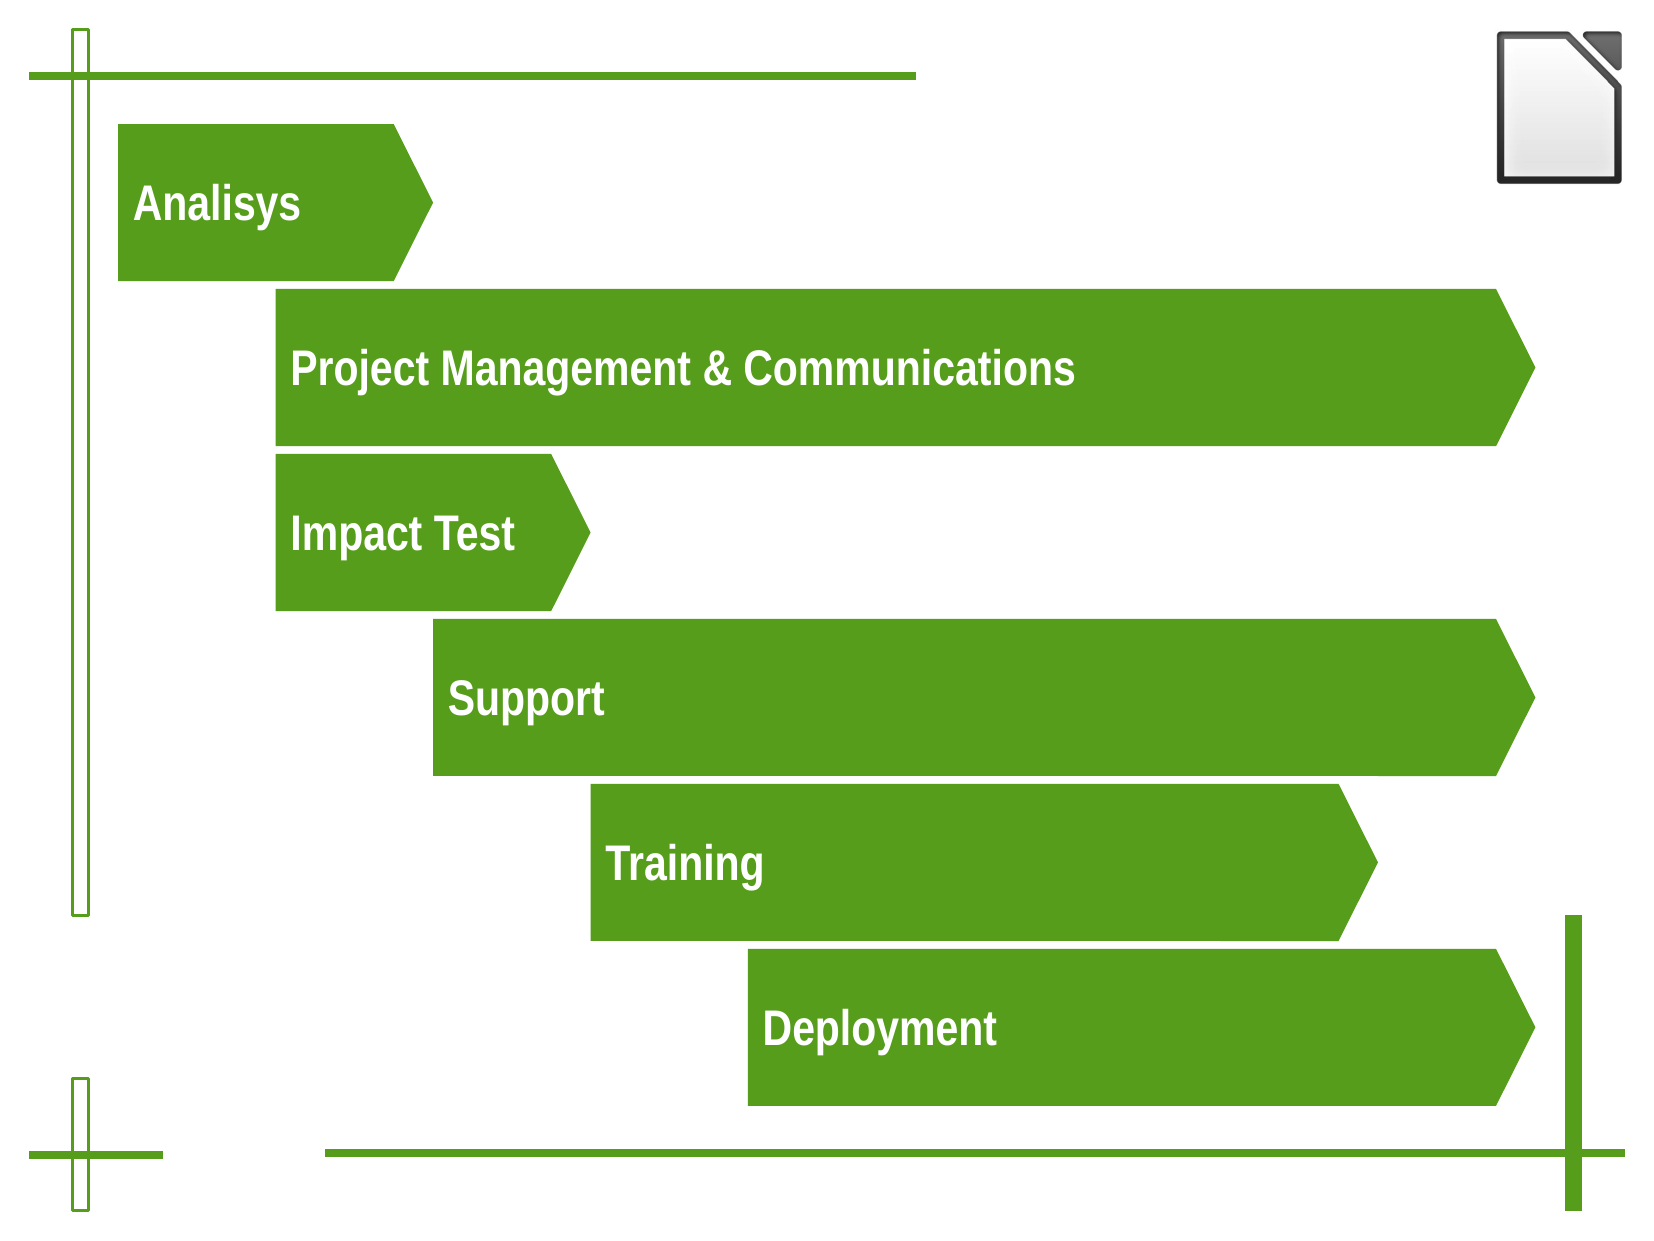

Analisys
Project Management & Communications
Impact Test
Support
Training
Deployment